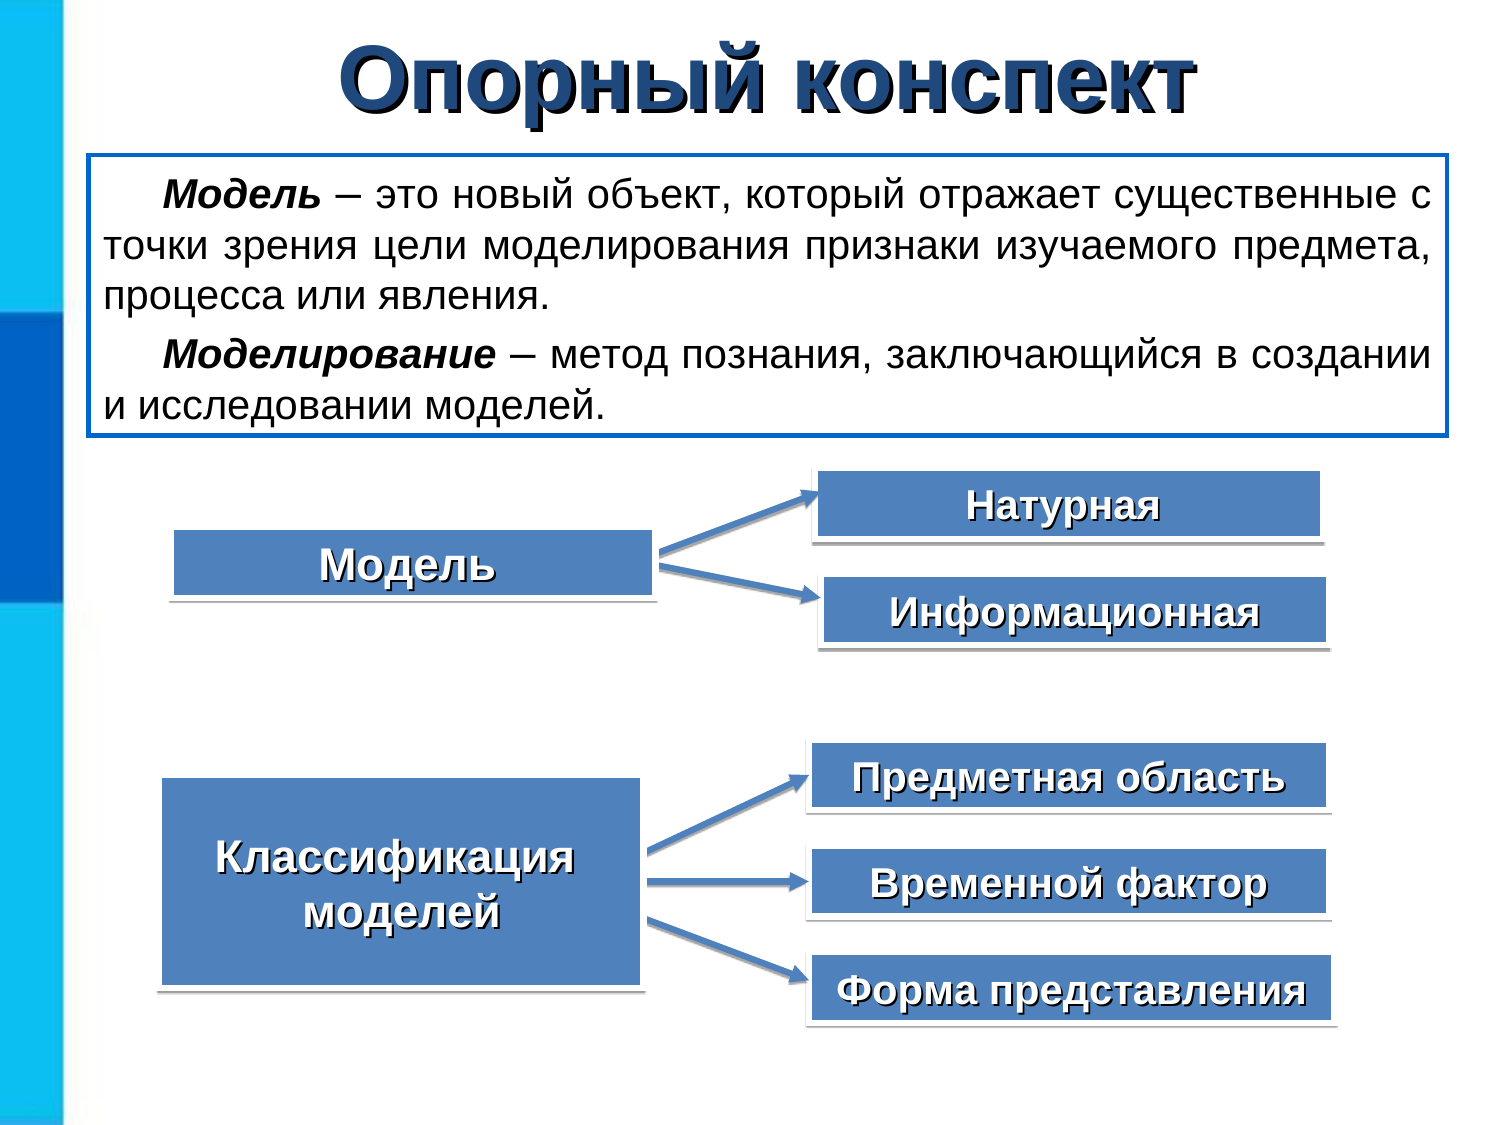

Опорный конспект
Модель – это новый объект, который отражает существенные с точки зрения цели моделирования признаки изучаемого предмета, процесса или явления.
Моделирование – метод познания, заключающийся в создании и исследовании моделей.
Натурная
Модель
Информационная
Предметная область
Классификация
моделей
Временной фактор
Форма представления